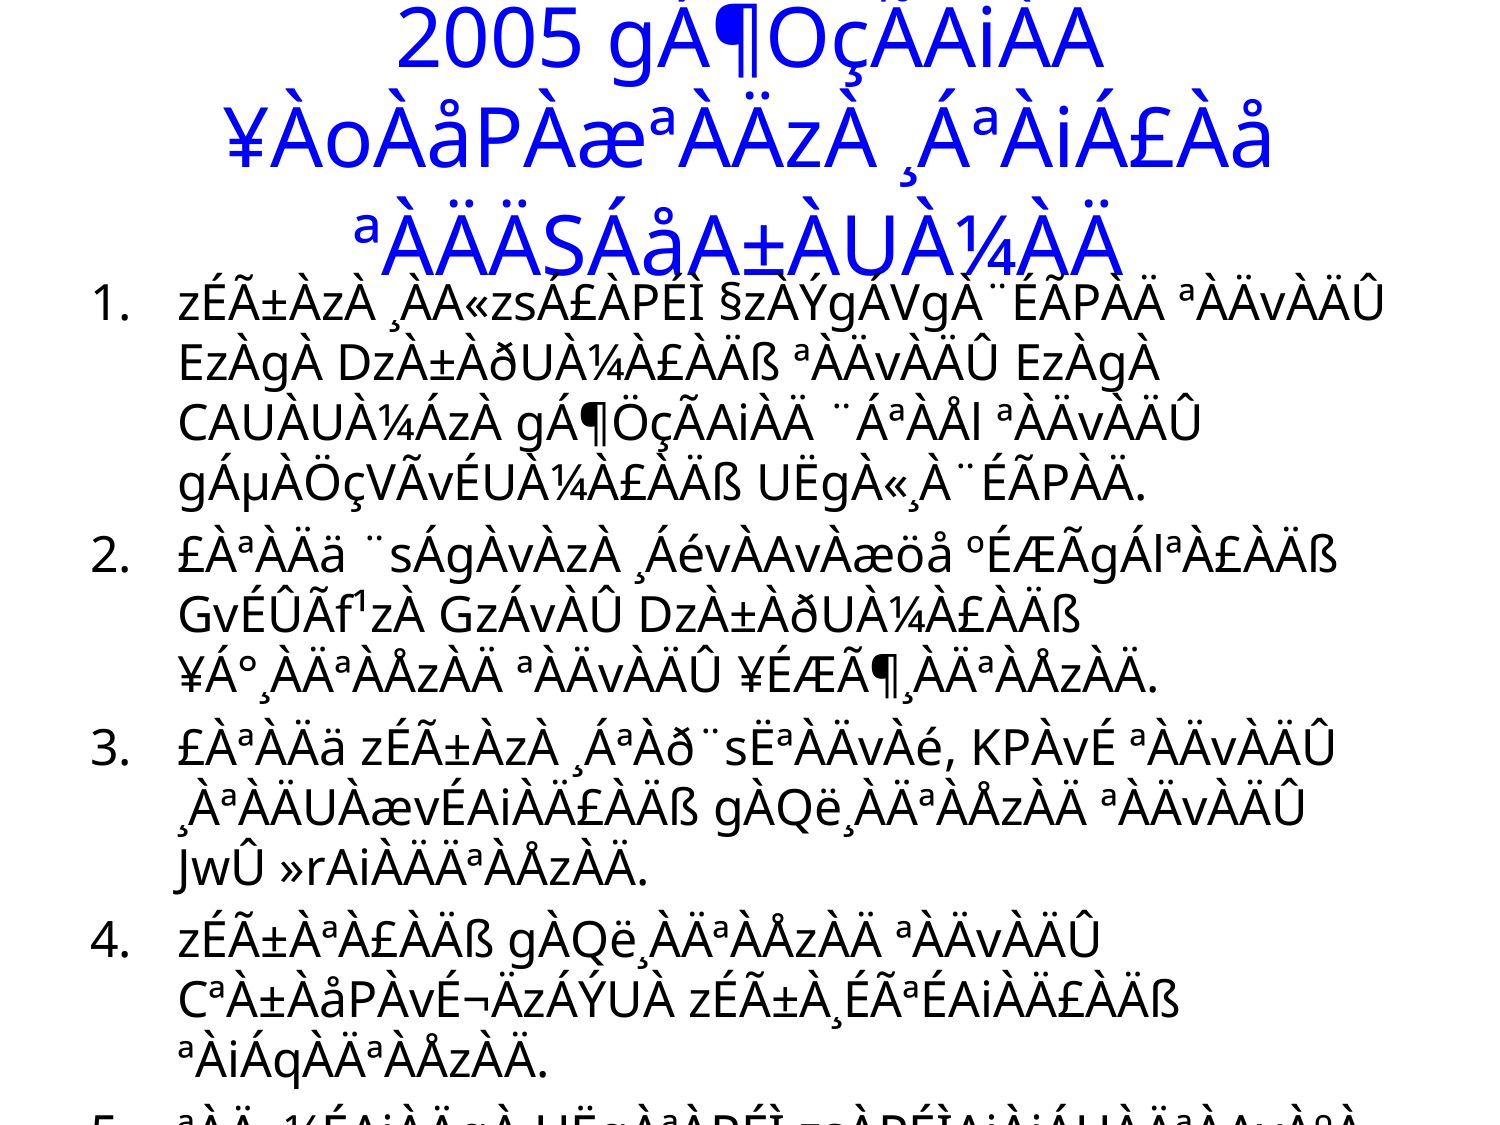

# 2005 gÁ¶ÖçÃAiÀÄ ¥ÀoÀåPÀæªÀÄzÀ ¸ÁªÀiÁ£Àå ªÀÄÄSÁåA±ÀUÀ¼ÀÄ
zÉÃ±ÀzÀ ¸ÀA«zsÁ£ÀPÉÌ §zÀÝgÁVgÀ¨ÉÃPÀÄ ªÀÄvÀÄÛ EzÀgÀ DzÀ±ÀðUÀ¼À£ÀÄß ªÀÄvÀÄÛ EzÀgÀ CAUÀUÀ¼ÁzÀ gÁ¶ÖçÃAiÀÄ ¨ÁªÀÅl ªÀÄvÀÄÛ gÁµÀÖçVÃvÉUÀ¼À£ÀÄß UËgÀ«¸À¨ÉÃPÀÄ.
£ÀªÀÄä ¨sÁgÀvÀzÀ ¸ÁévÀAvÀæöå ºÉÆÃgÁlªÀ£ÀÄß GvÉÛÃf¹zÀ GzÁvÀÛ DzÀ±ÀðUÀ¼À£ÀÄß ¥Á°¸ÀÄªÀÅzÀÄ ªÀÄvÀÄÛ ¥ÉÆÃ¶¸ÀÄªÀÅzÀÄ.
£ÀªÀÄä zÉÃ±ÀzÀ ¸ÁªÀð¨sËªÀÄvÀé, KPÀvÉ ªÀÄvÀÄÛ ¸ÀªÀÄUÀævÉAiÀÄ£ÀÄß gÀQë¸ÀÄªÀÅzÀÄ ªÀÄvÀÄÛ JwÛ »rAiÀÄÄªÀÅzÀÄ.
zÉÃ±ÀªÀ£ÀÄß gÀQë¸ÀÄªÀÅzÀÄ ªÀÄvÀÄÛ CªÀ±ÀåPÀvÉ¬ÄzÁÝUÀ zÉÃ±À¸ÉÃªÉAiÀÄ£ÀÄß ªÀiÁqÀÄªÀÅzÀÄ.
ªÀÄ»¼ÉAiÀÄgÀ UËgÀªÀPÉÌ zsÀPÉÌAiÀiÁUÀÄªÀAvÀºÀ ¥ÀzÀÝwUÀ¼À£ÀÄß C¼À¹ºÁPÀ®Ä ªÀÄvÀ, ¨sÁµÉ ªÀÄvÀÄÛ ¥ÁæzÉÃ²PÀ ªÉÊ«zsÀåvÉUÀ¼À£ÀÄß §¢UÉÆwÛ zÉÃ±ÀzÀ ¸ÁªÀÄgÀ¸Àå ªÀÄvÀÄÛ d£ÀvÉAiÀÄ°è ¨sÁævÀÈvÀéªÀ£ÀÄß PÁ¥ÁqÀÄªÀÅzÀÄ.